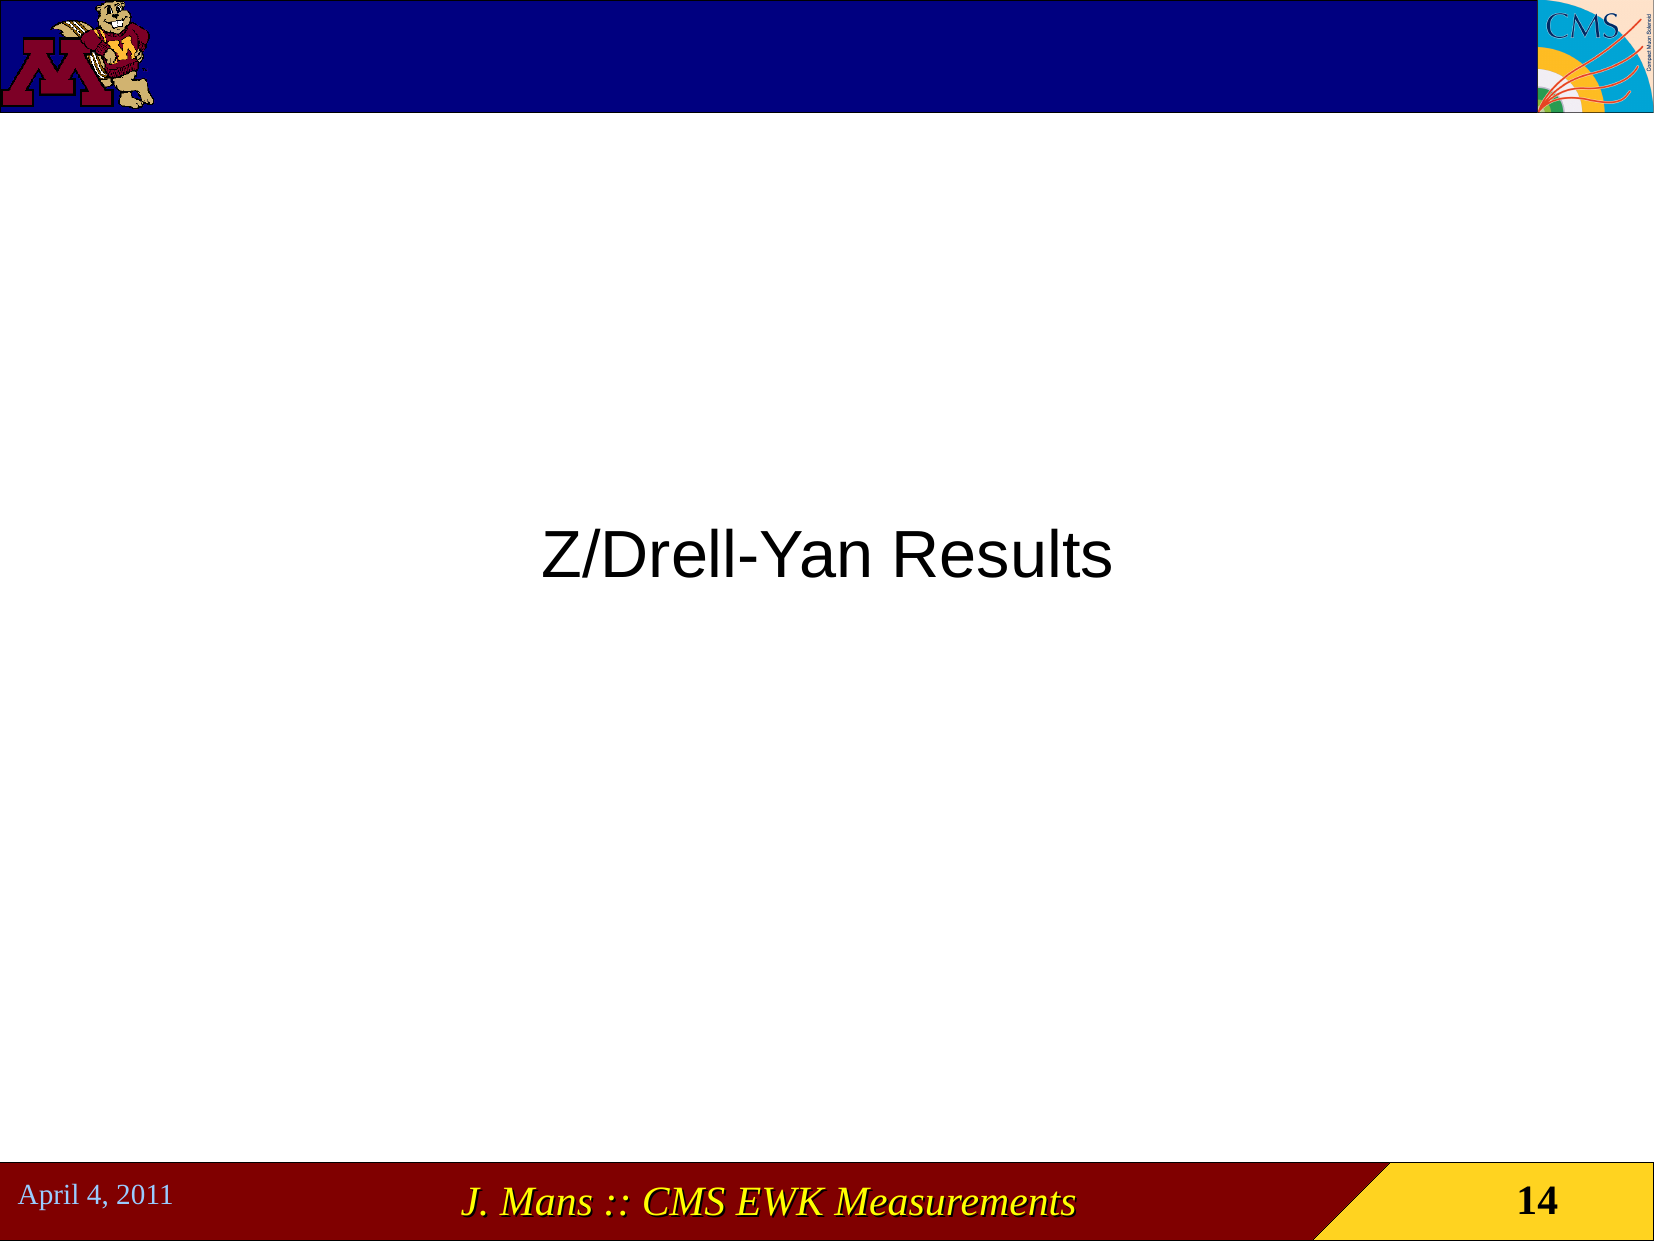

# Z/Drell-Yan Results
J. Mans :: CMS EWK Measurements
14
April 4, 2011